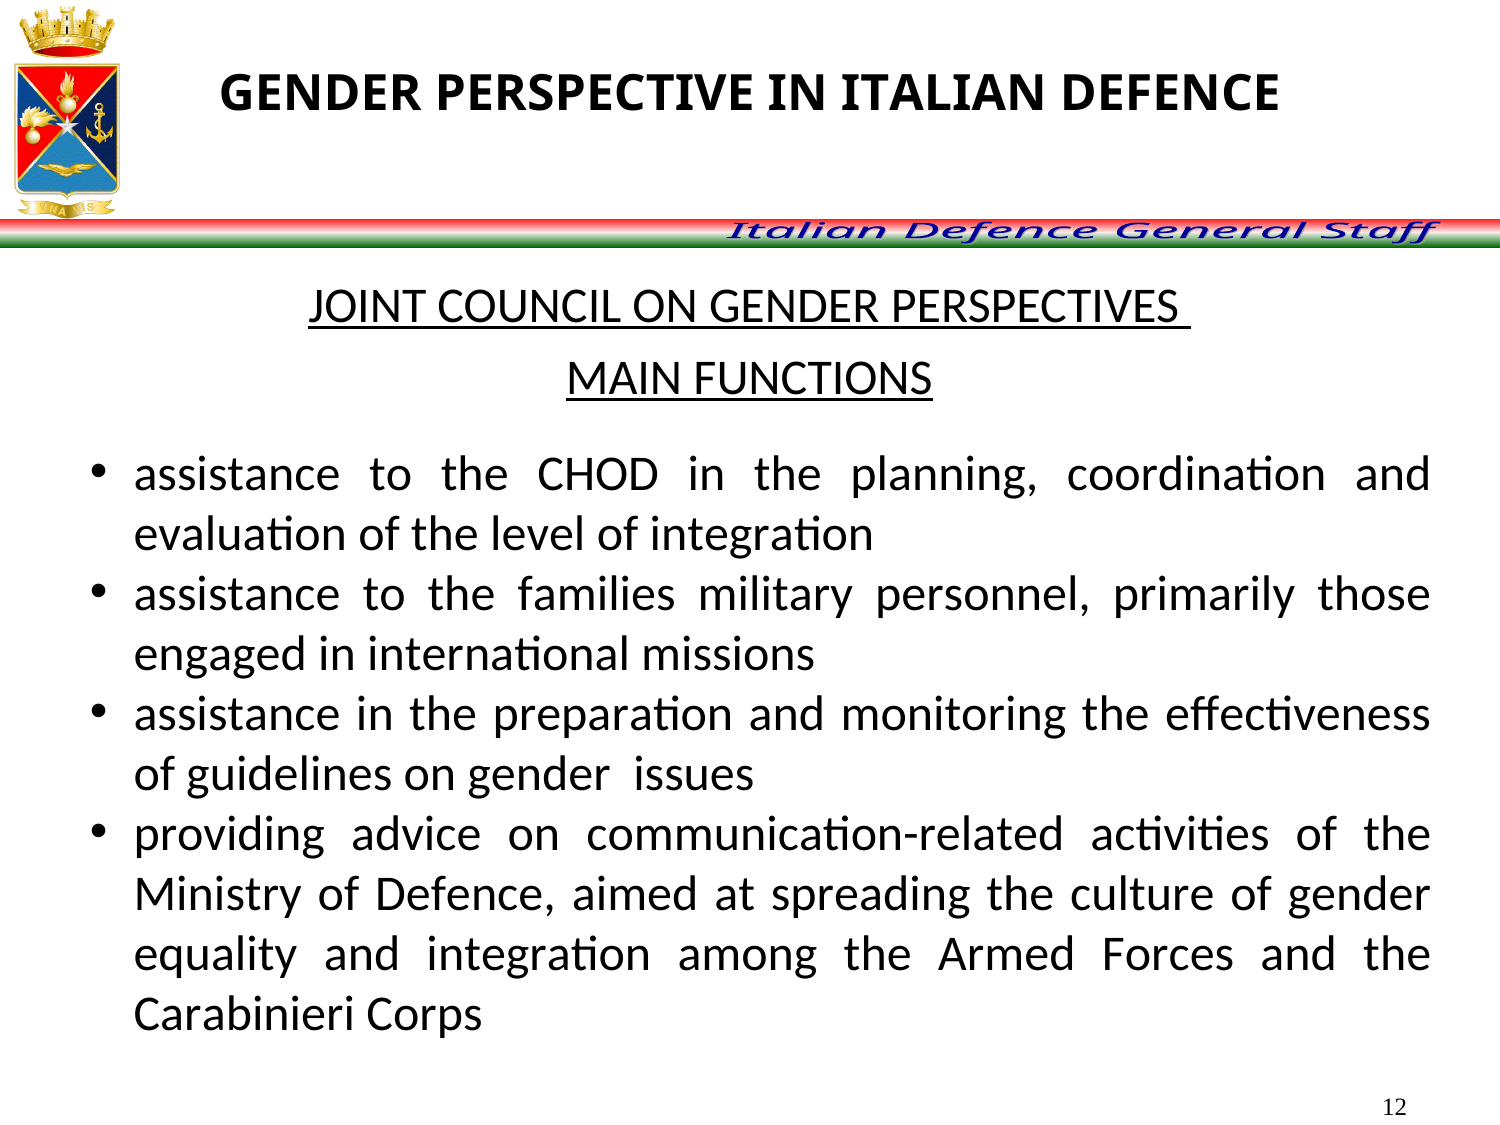

GENDER PERSPECTIVE IN ITALIAN DEFENCE
# JOINT COUNCIL ON GENDER PERSPECTIVES
MAIN FUNCTIONS
assistance to the CHOD in the planning, coordination and evaluation of the level of integration
assistance to the families military personnel, primarily those engaged in international missions
assistance in the preparation and monitoring the effectiveness of guidelines on gender issues
providing advice on communication-related activities of the Ministry of Defence, aimed at spreading the culture of gender equality and integration among the Armed Forces and the Carabinieri Corps